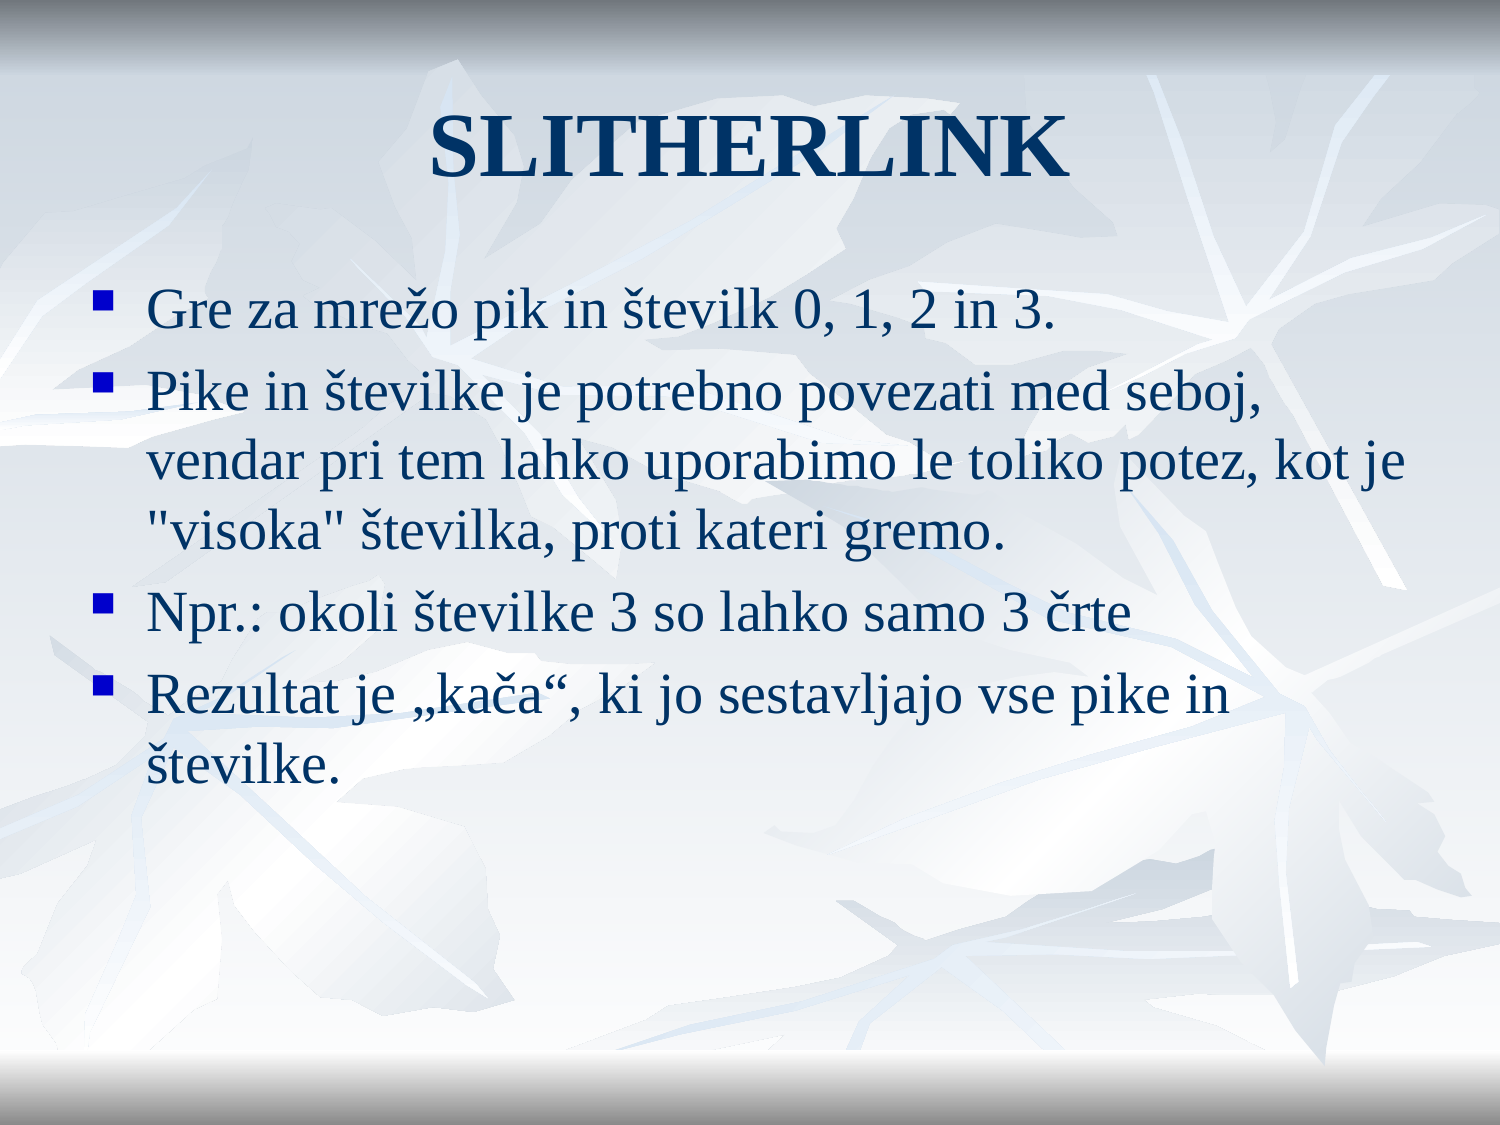

# SLITHERLINK
Gre za mrežo pik in številk 0, 1, 2 in 3.
Pike in številke je potrebno povezati med seboj, vendar pri tem lahko uporabimo le toliko potez, kot je "visoka" številka, proti kateri gremo.
Npr.: okoli številke 3 so lahko samo 3 črte
Rezultat je „kača“, ki jo sestavljajo vse pike in številke.